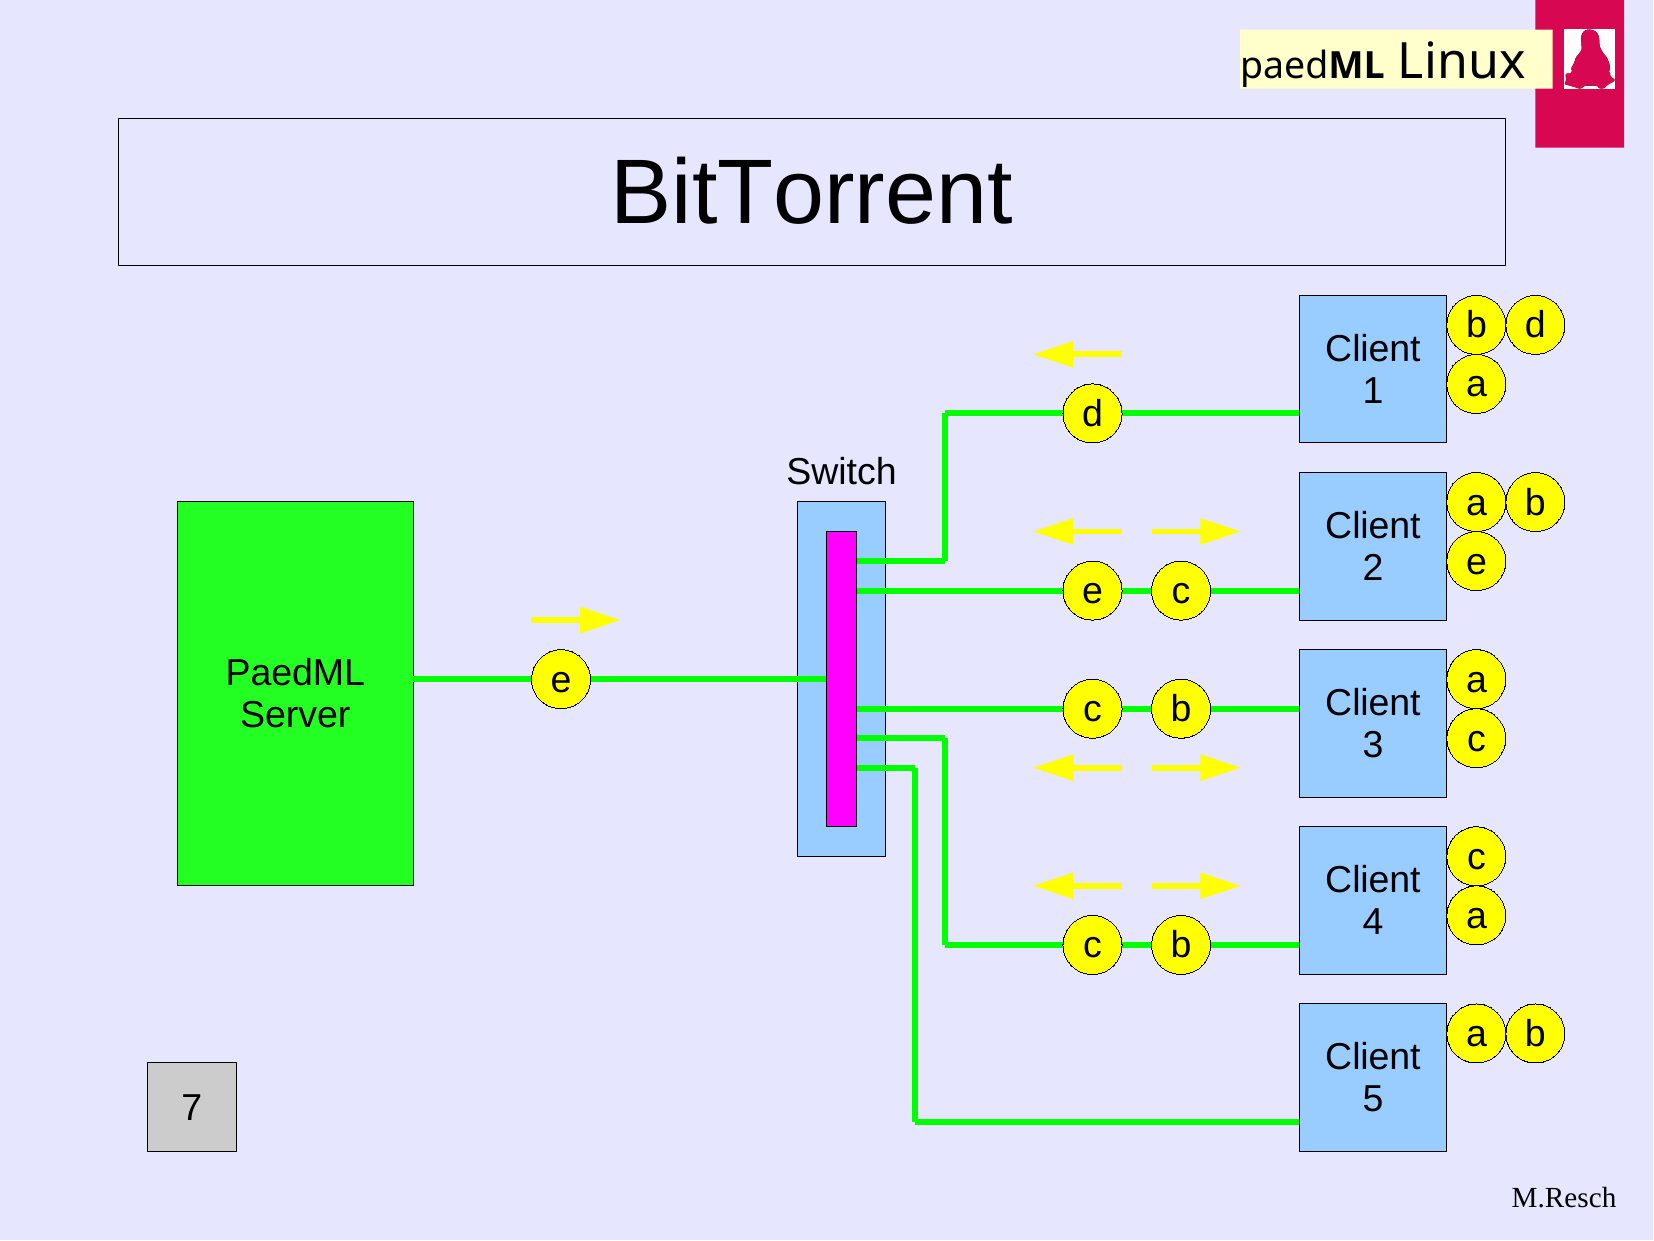

# BitTorrent
Client
1
b
d
a
d
Switch
Client
2
a
b
PaedML
Server
e
e
c
e
Client
3
a
c
b
c
Client
4
c
a
c
b
Client
5
a
b
7
M.Resch